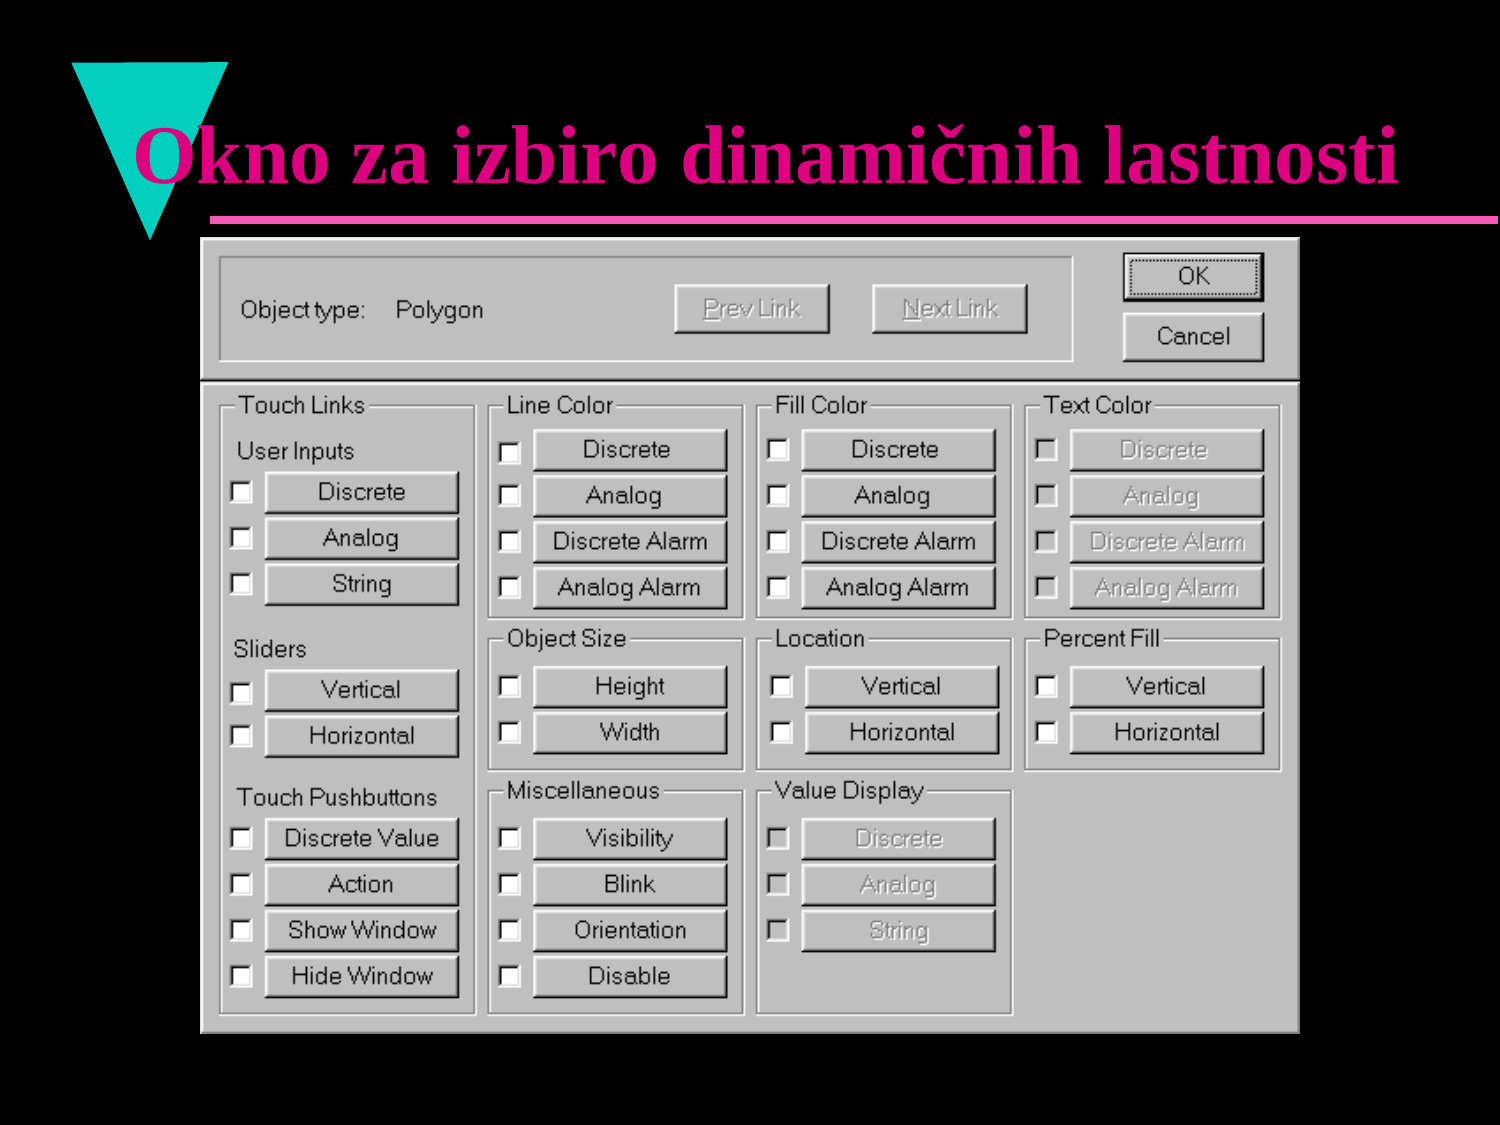

# Okno za izbiro dinamičnih lastnosti
Animacija
4